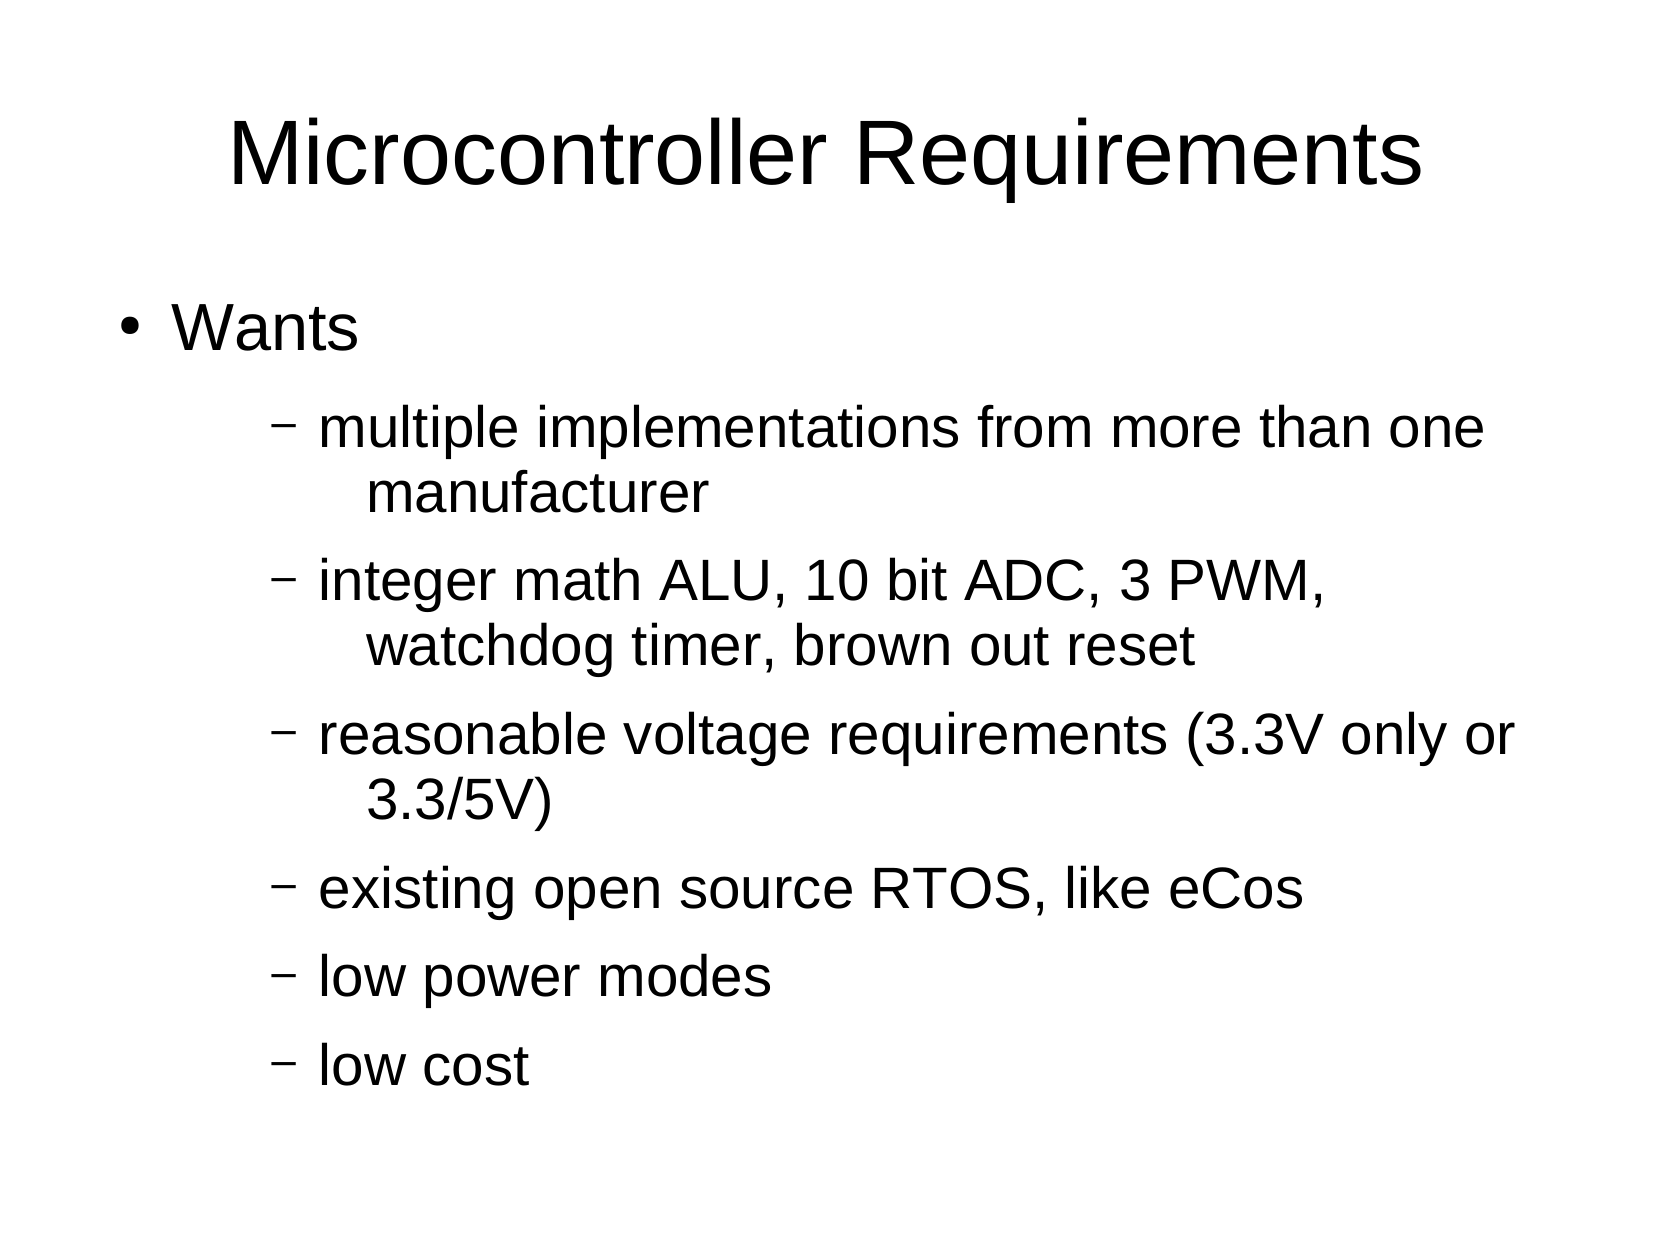

# Microcontroller Requirements
Wants
multiple implementations from more than one manufacturer
integer math ALU, 10 bit ADC, 3 PWM, watchdog timer, brown out reset
reasonable voltage requirements (3.3V only or 3.3/5V)
existing open source RTOS, like eCos
low power modes
low cost